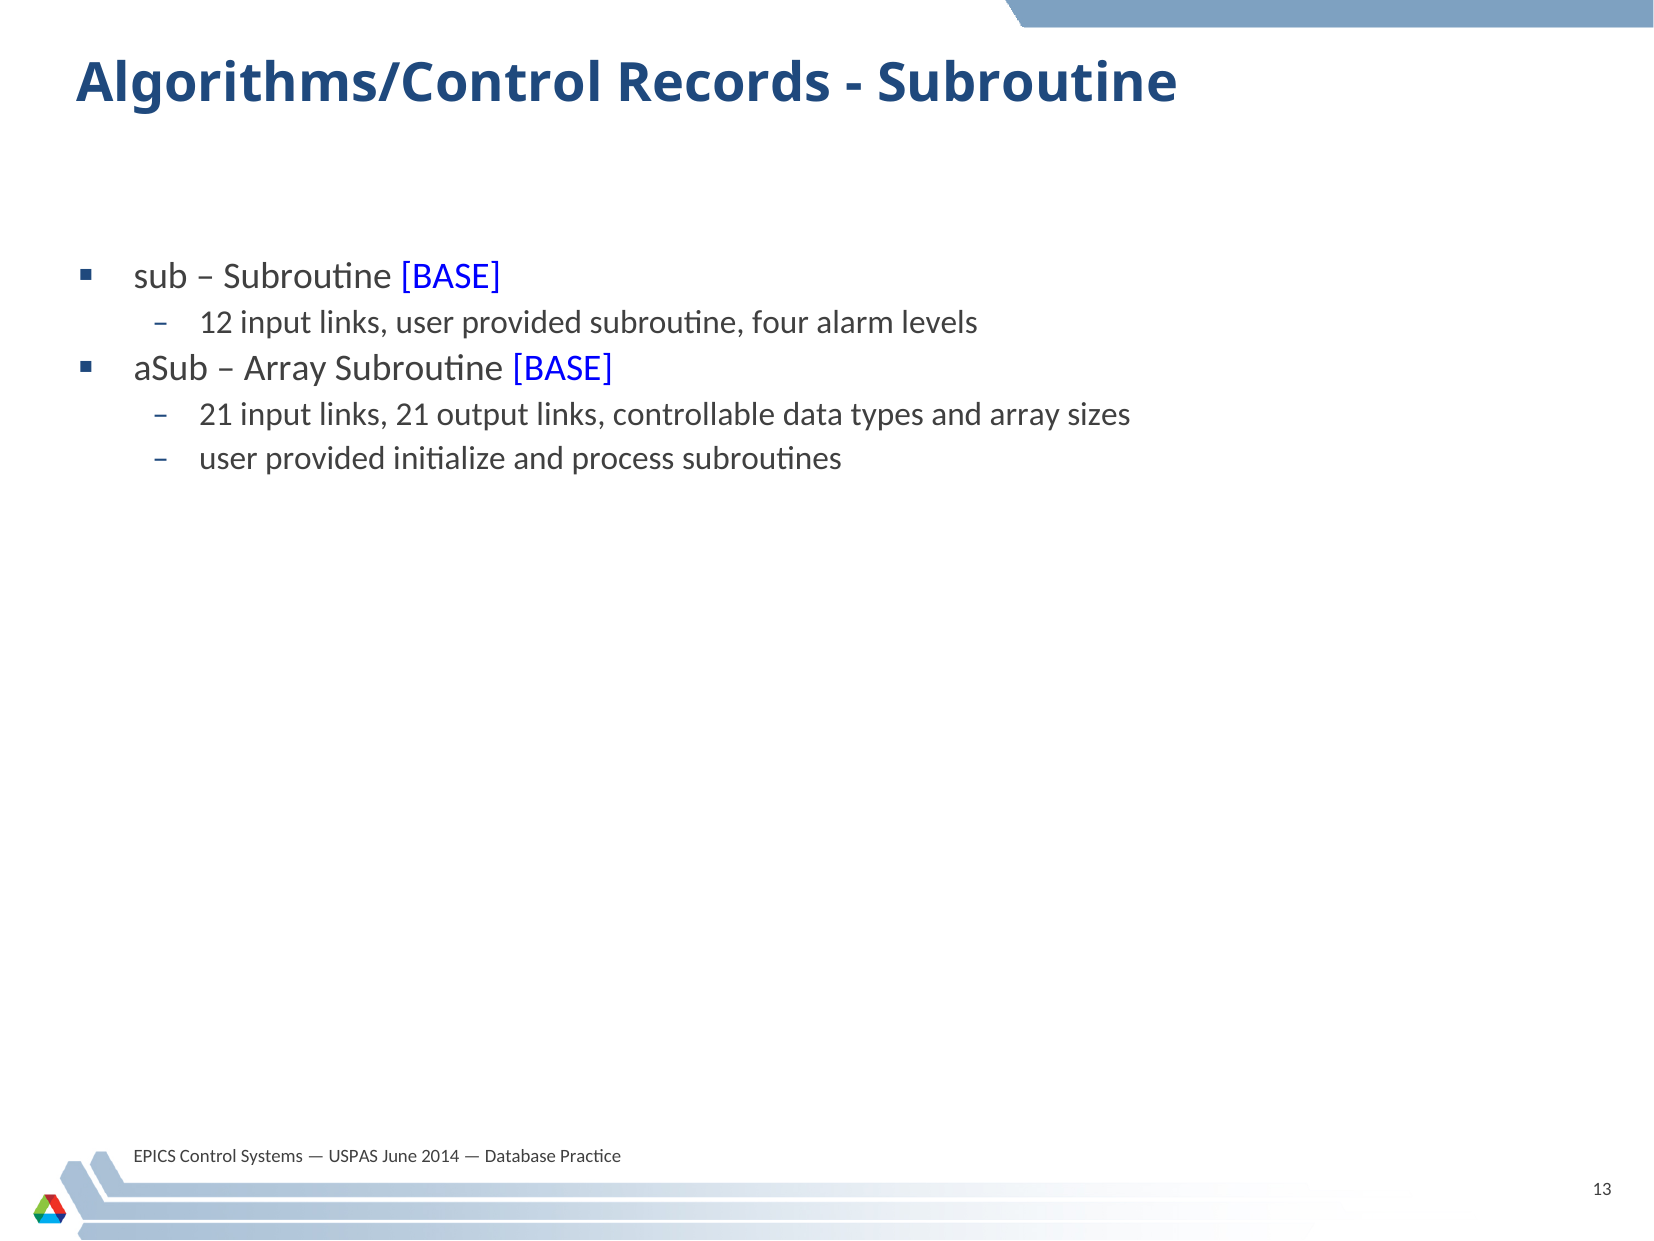

# Algorithms/Control Records - Subroutine
sub – Subroutine [BASE]
12 input links, user provided subroutine, four alarm levels
aSub – Array Subroutine [BASE]
21 input links, 21 output links, controllable data types and array sizes
user provided initialize and process subroutines
EPICS Control Systems — USPAS June 2014 — Database Practice
13